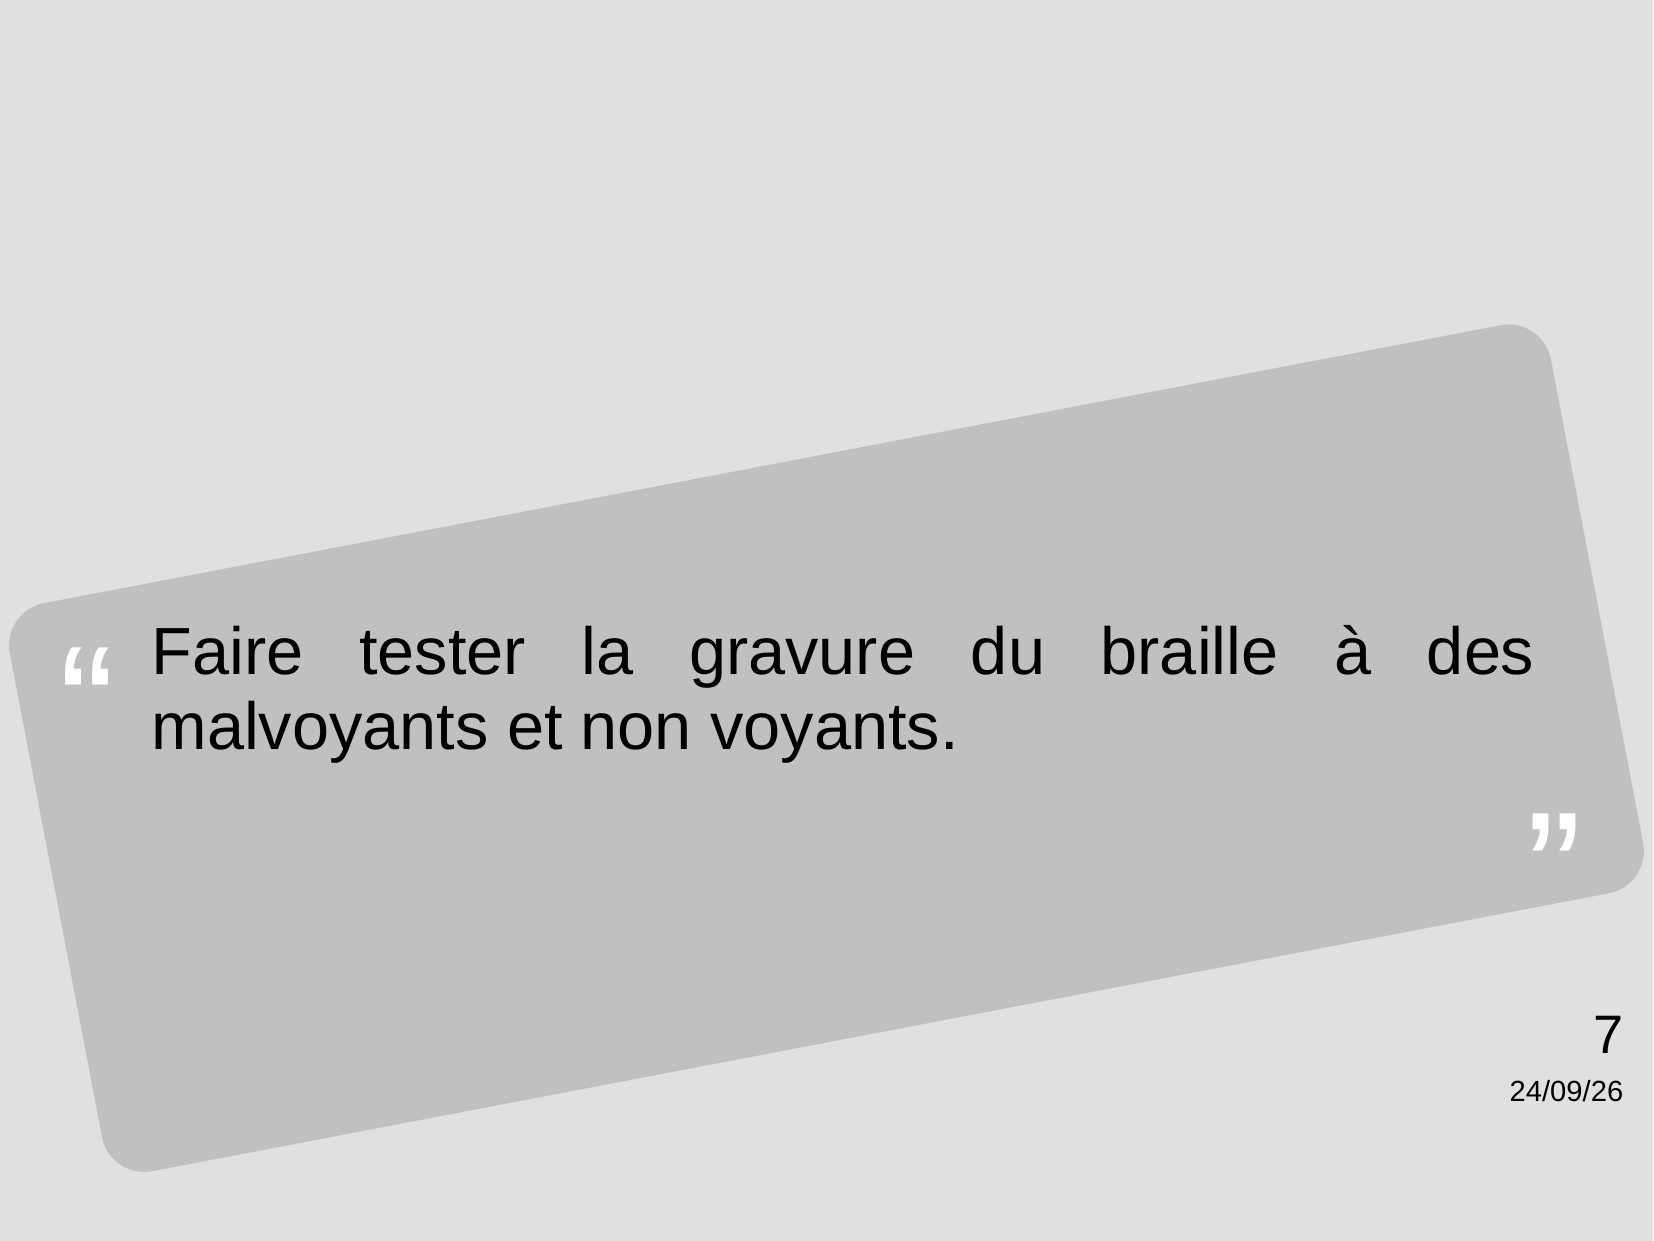

# Faire tester la gravure du braille à des malvoyants et non voyants.
7